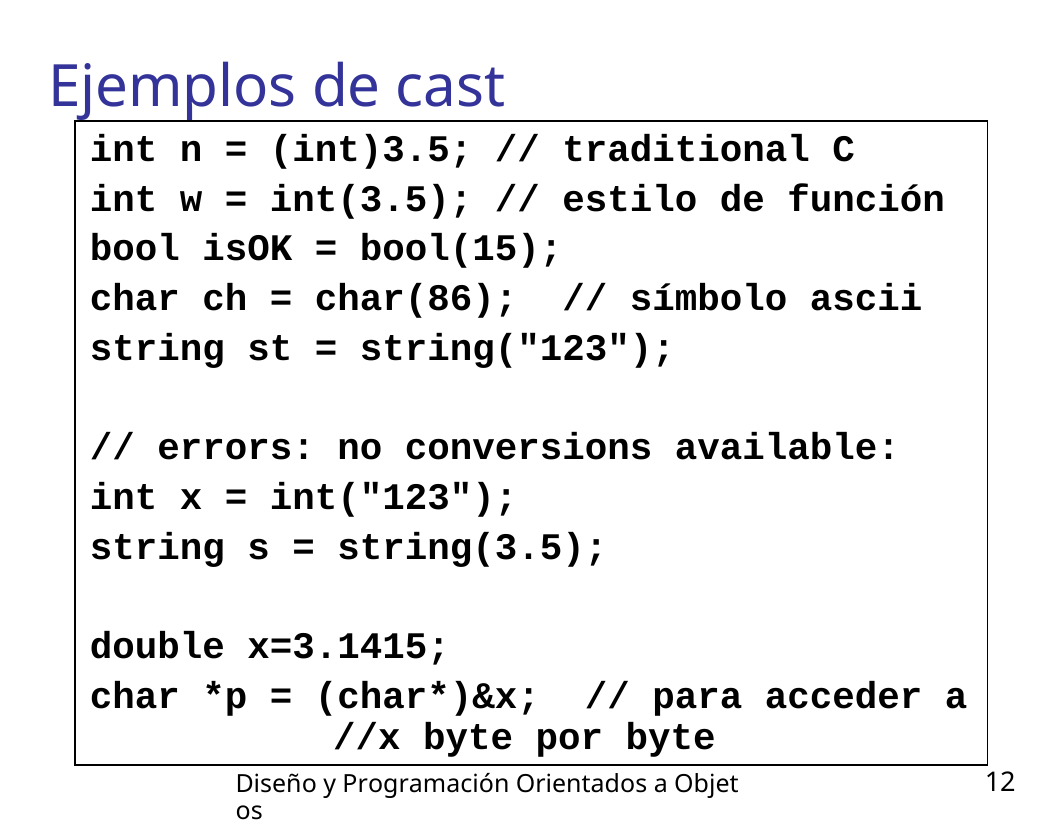

# Ejemplos de cast
int n = (int)3.5; // traditional C
int w = int(3.5); // estilo de función
bool isOK = bool(15);
char ch = char(86); // símbolo ascii
string st = string("123");
// errors: no conversions available:
int x = int("123");
string s = string(3.5);
double x=3.1415;
char *p = (char*)&x; // para acceder a 			 //x byte por byte
Diseño y Programación Orientados a Objetos
12